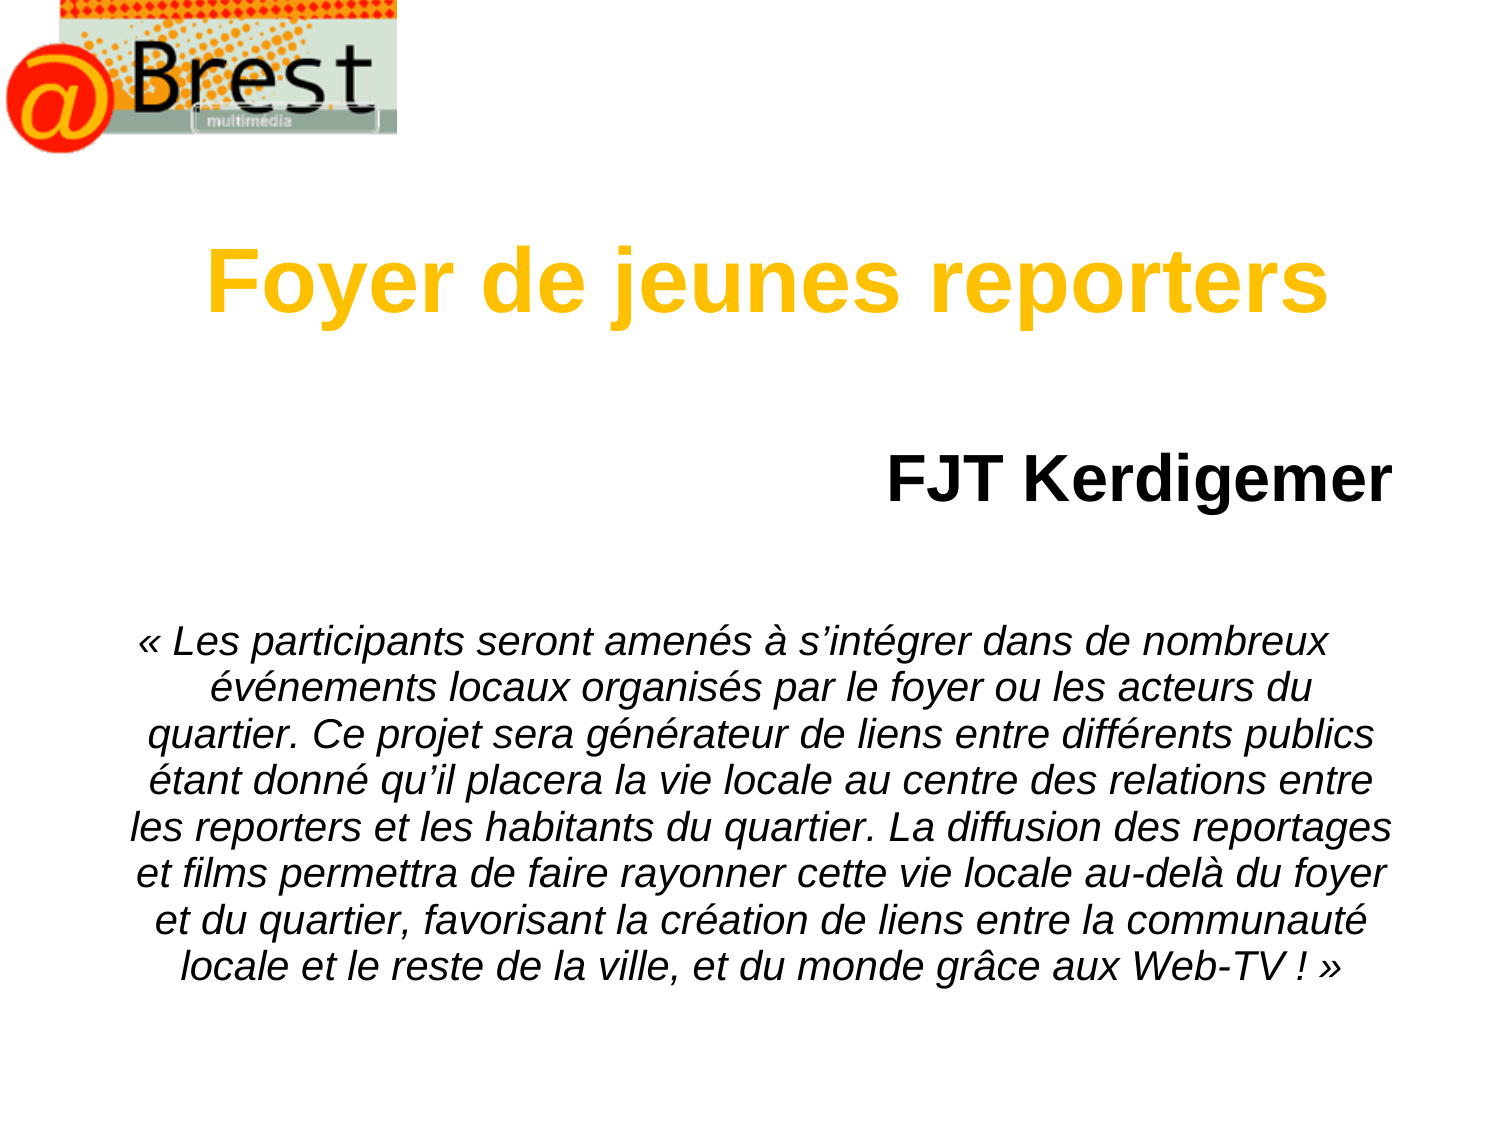

# Foyer de jeunes reporters
FJT Kerdigemer
« Les participants seront amenés à s’intégrer dans de nombreux événements locaux organisés par le foyer ou les acteurs du quartier. Ce projet sera générateur de liens entre différents publics étant donné qu’il placera la vie locale au centre des relations entre les reporters et les habitants du quartier. La diffusion des reportages et films permettra de faire rayonner cette vie locale au-delà du foyer et du quartier, favorisant la création de liens entre la communauté locale et le reste de la ville, et du monde grâce aux Web-TV ! »